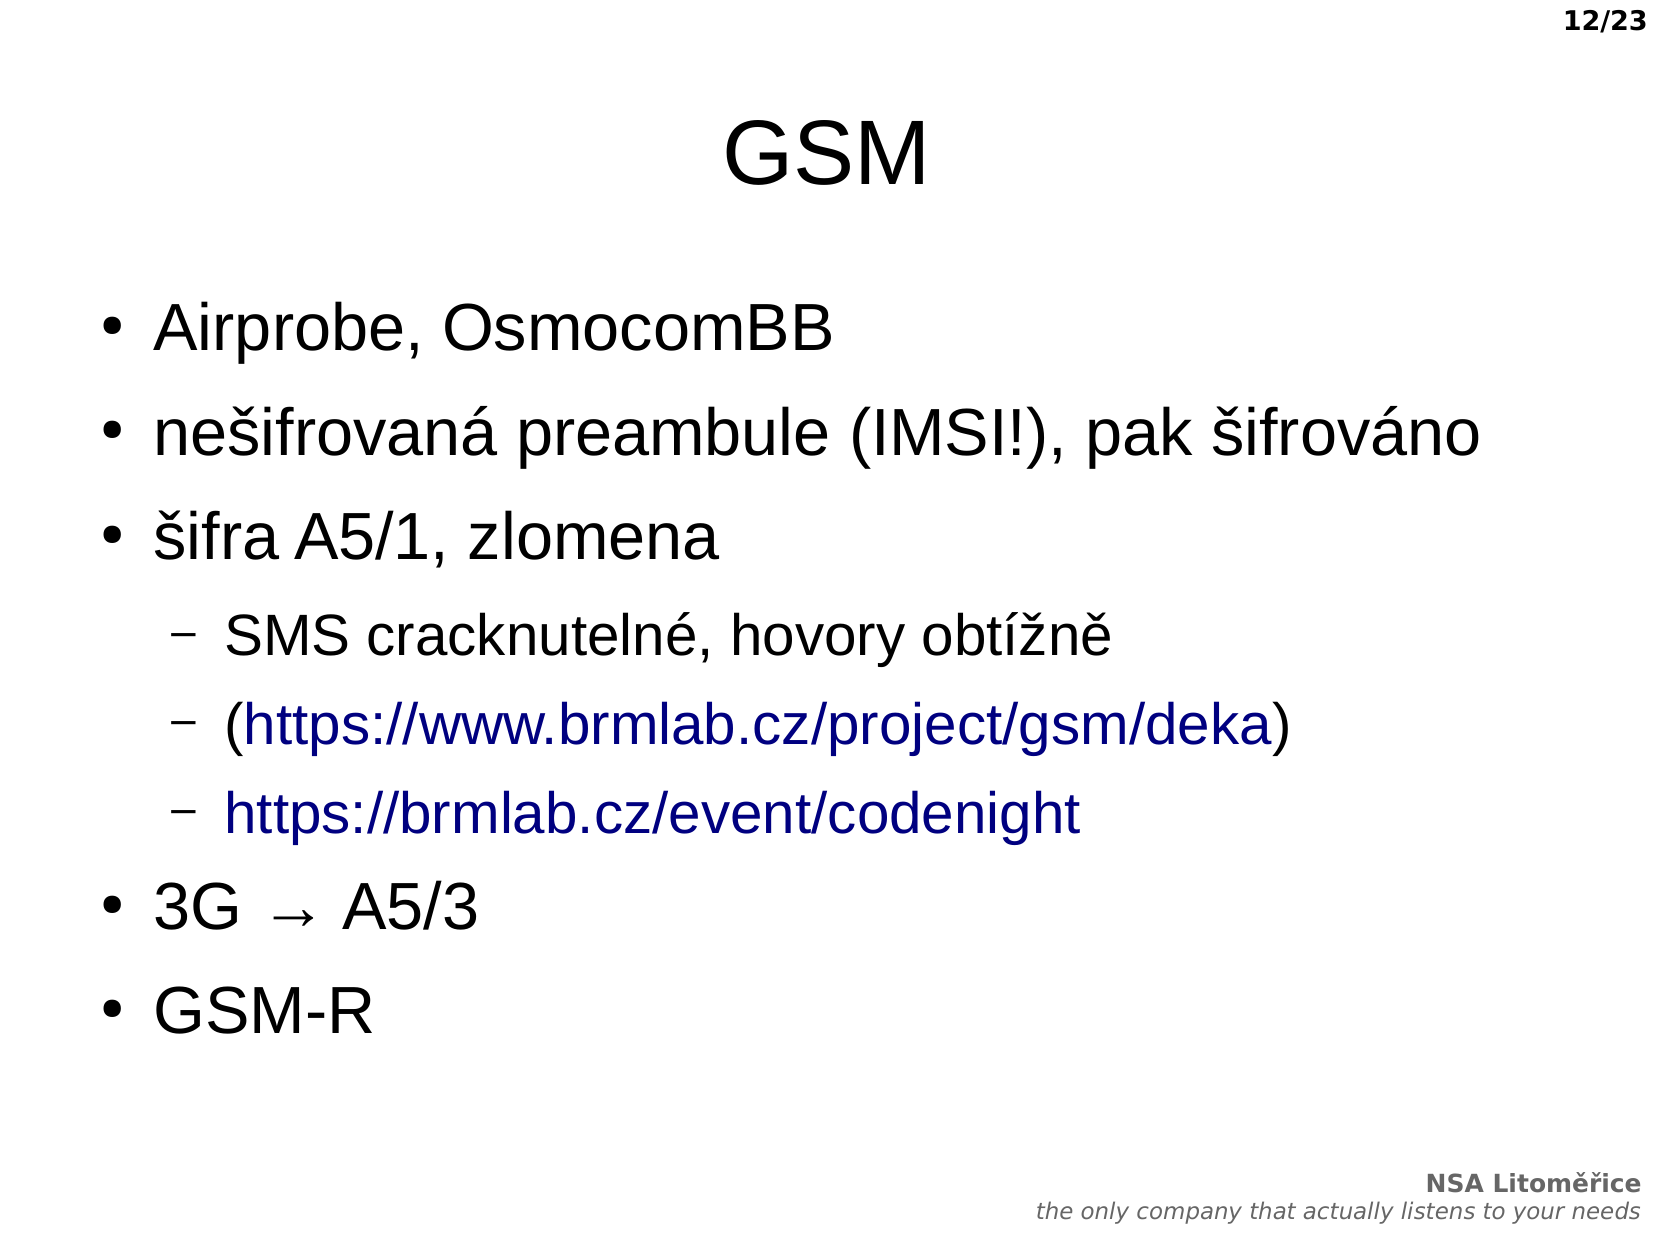

aaa
# GSM
Airprobe, OsmocomBB
nešifrovaná preambule (IMSI!), pak šifrováno
šifra A5/1, zlomena
SMS cracknutelné, hovory obtížně
(https://www.brmlab.cz/project/gsm/deka)
https://brmlab.cz/event/codenight
3G → A5/3
GSM-R
12